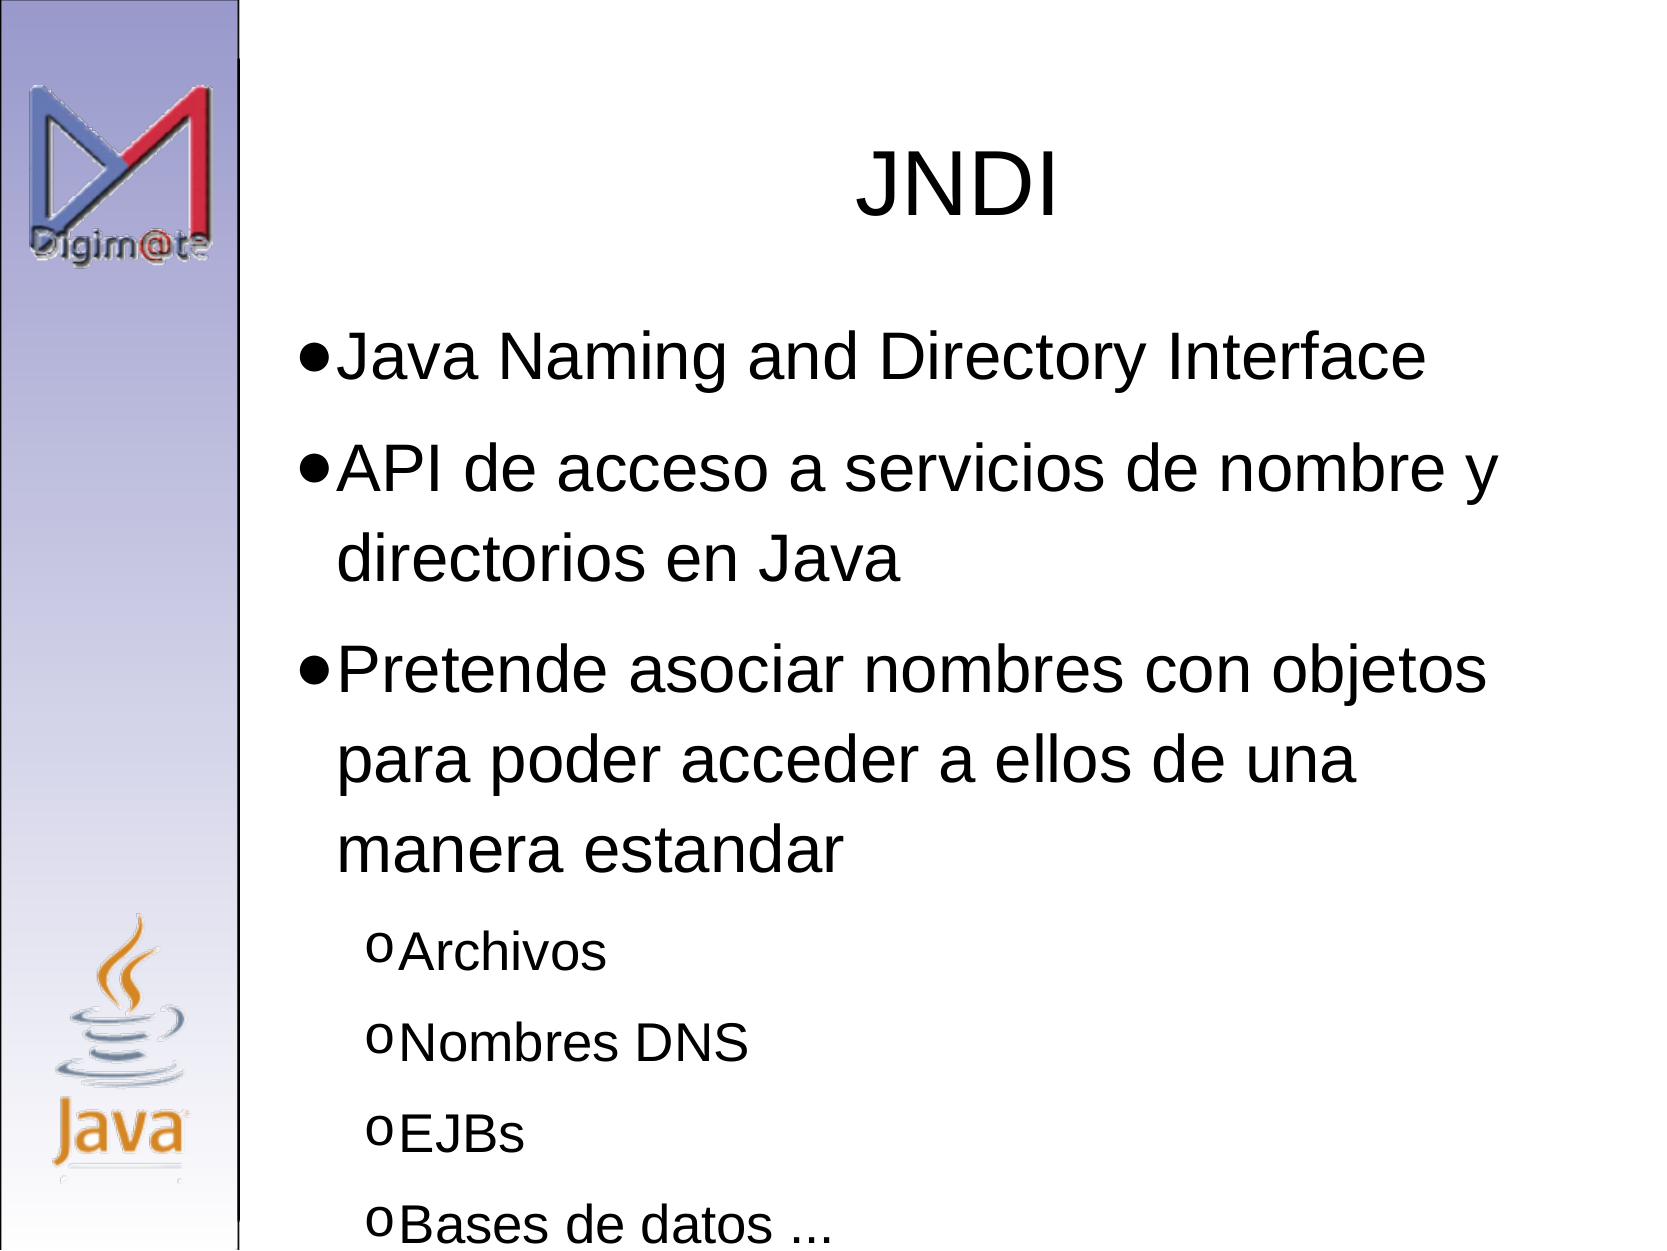

# JNDI
Java Naming and Directory Interface
API de acceso a servicios de nombre y directorios en Java
Pretende asociar nombres con objetos para poder acceder a ellos de una manera estandar
Archivos
Nombres DNS
EJBs
Bases de datos ...